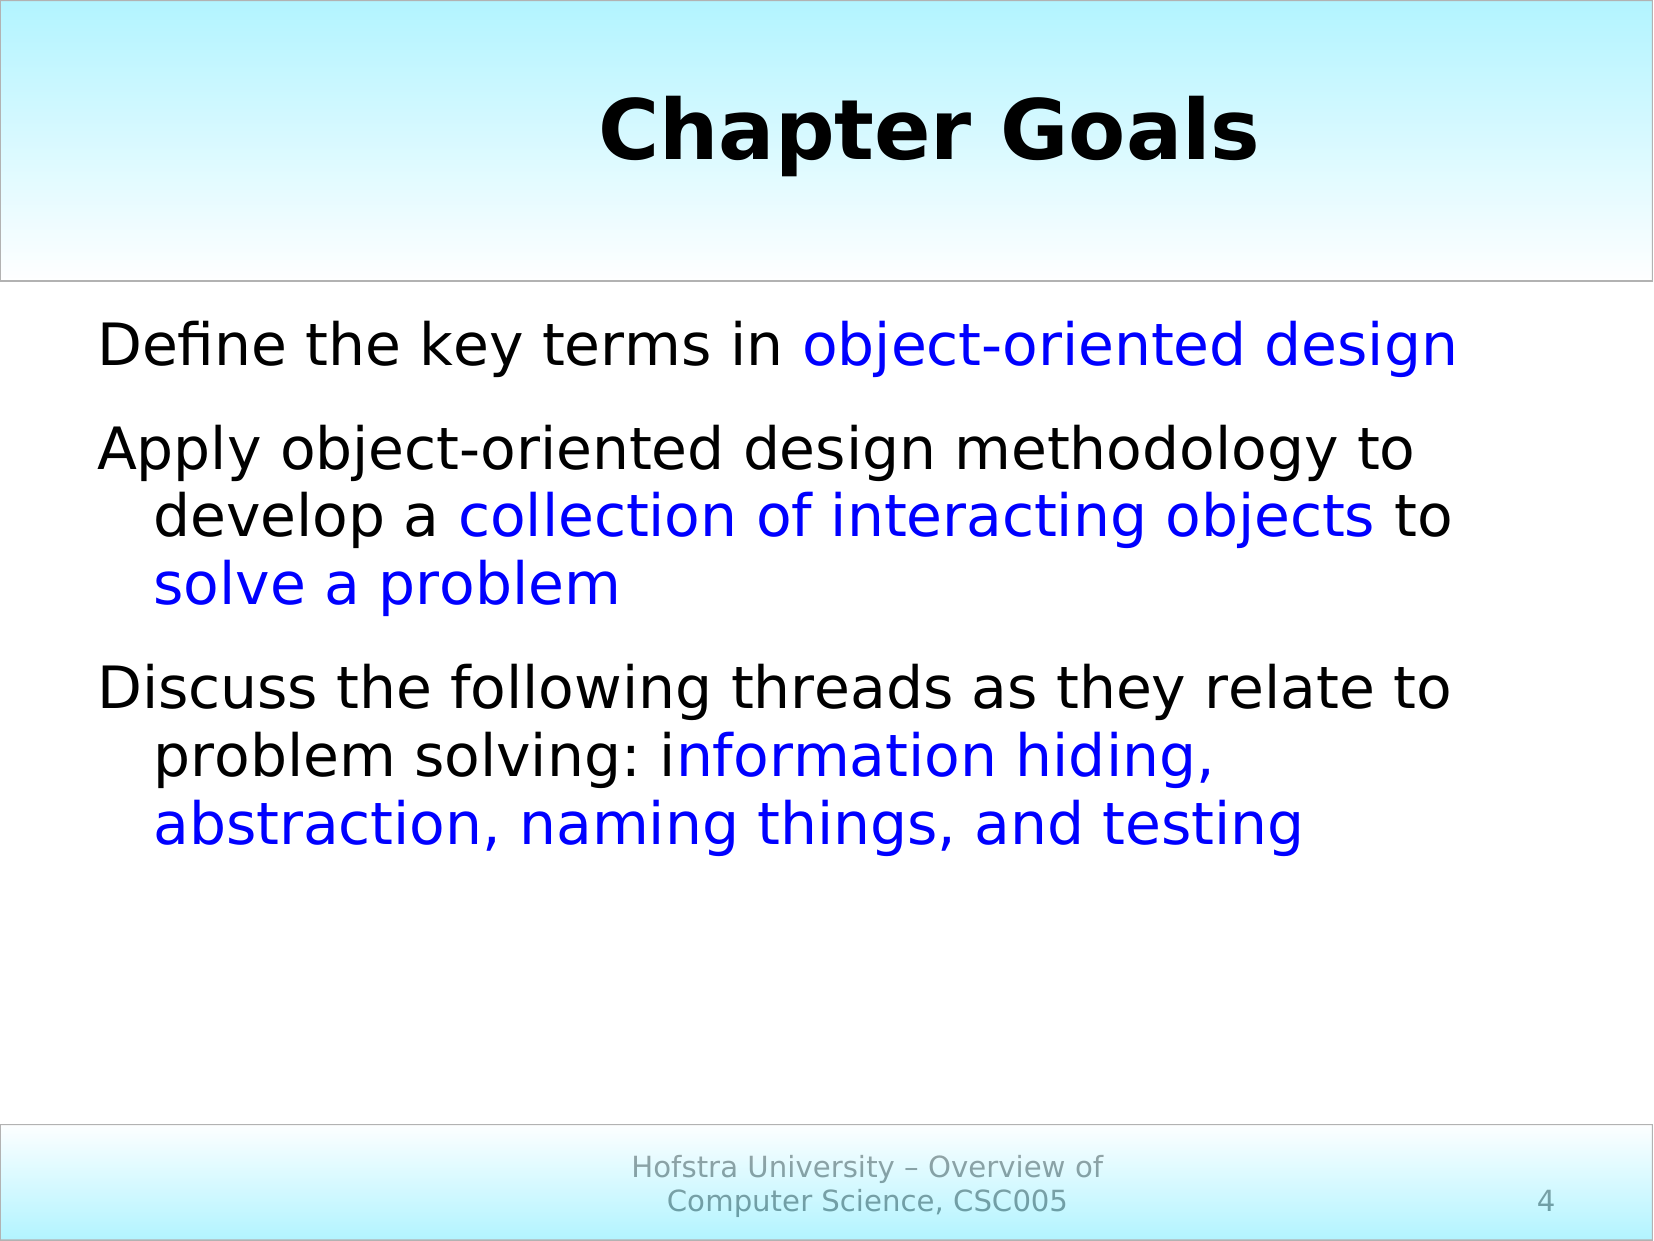

# Chapter Goals
Define the key terms in object-oriented design
Apply object-oriented design methodology to develop a collection of interacting objects to solve a problem
Discuss the following threads as they relate to problem solving: information hiding, abstraction, naming things, and testing
4